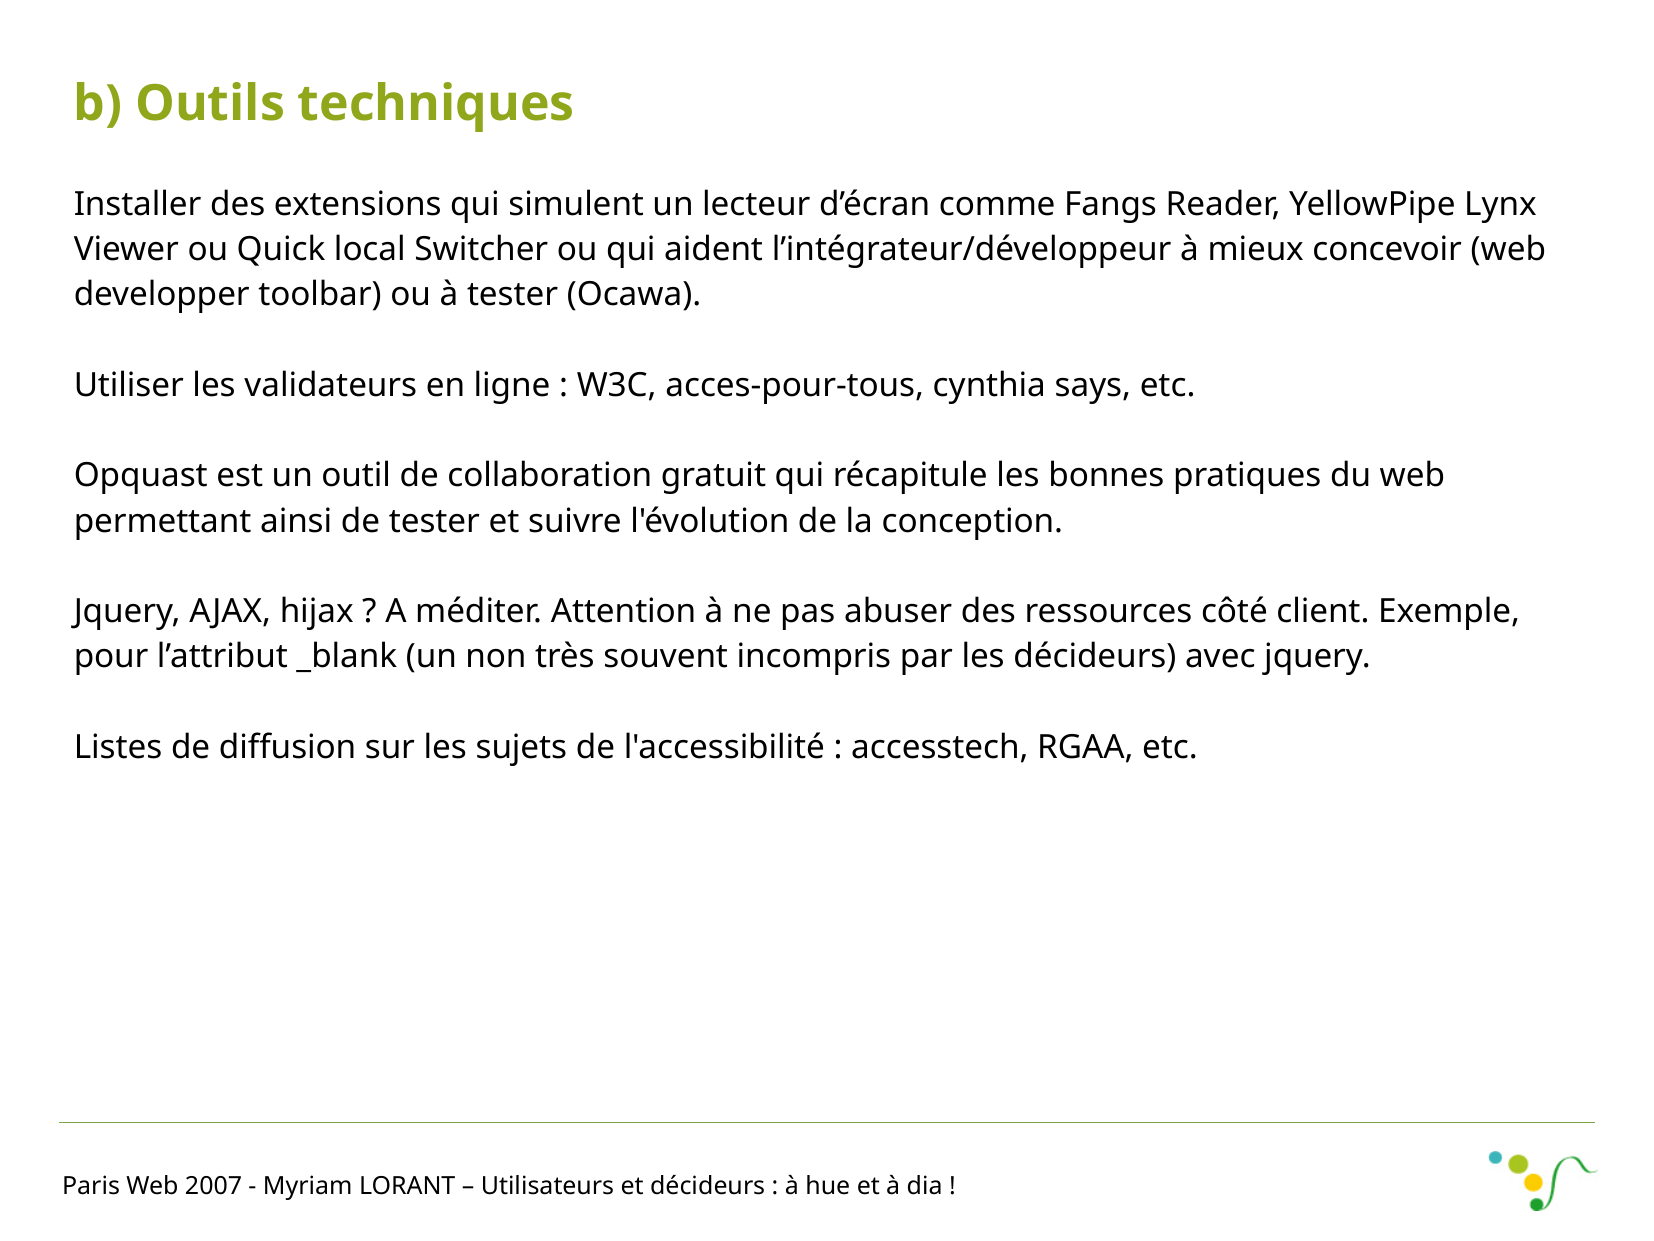

b) Outils techniques
Installer des extensions qui simulent un lecteur d’écran comme Fangs Reader, YellowPipe Lynx Viewer ou Quick local Switcher ou qui aident l’intégrateur/développeur à mieux concevoir (web developper toolbar) ou à tester (Ocawa).
Utiliser les validateurs en ligne : W3C, acces-pour-tous, cynthia says, etc.
Opquast est un outil de collaboration gratuit qui récapitule les bonnes pratiques du web permettant ainsi de tester et suivre l'évolution de la conception.
Jquery, AJAX, hijax ? A méditer. Attention à ne pas abuser des ressources côté client. Exemple, pour l’attribut _blank (un non très souvent incompris par les décideurs) avec jquery.
Listes de diffusion sur les sujets de l'accessibilité : accesstech, RGAA, etc.
Paris Web 2007 - Myriam LORANT – Utilisateurs et décideurs : à hue et à dia !